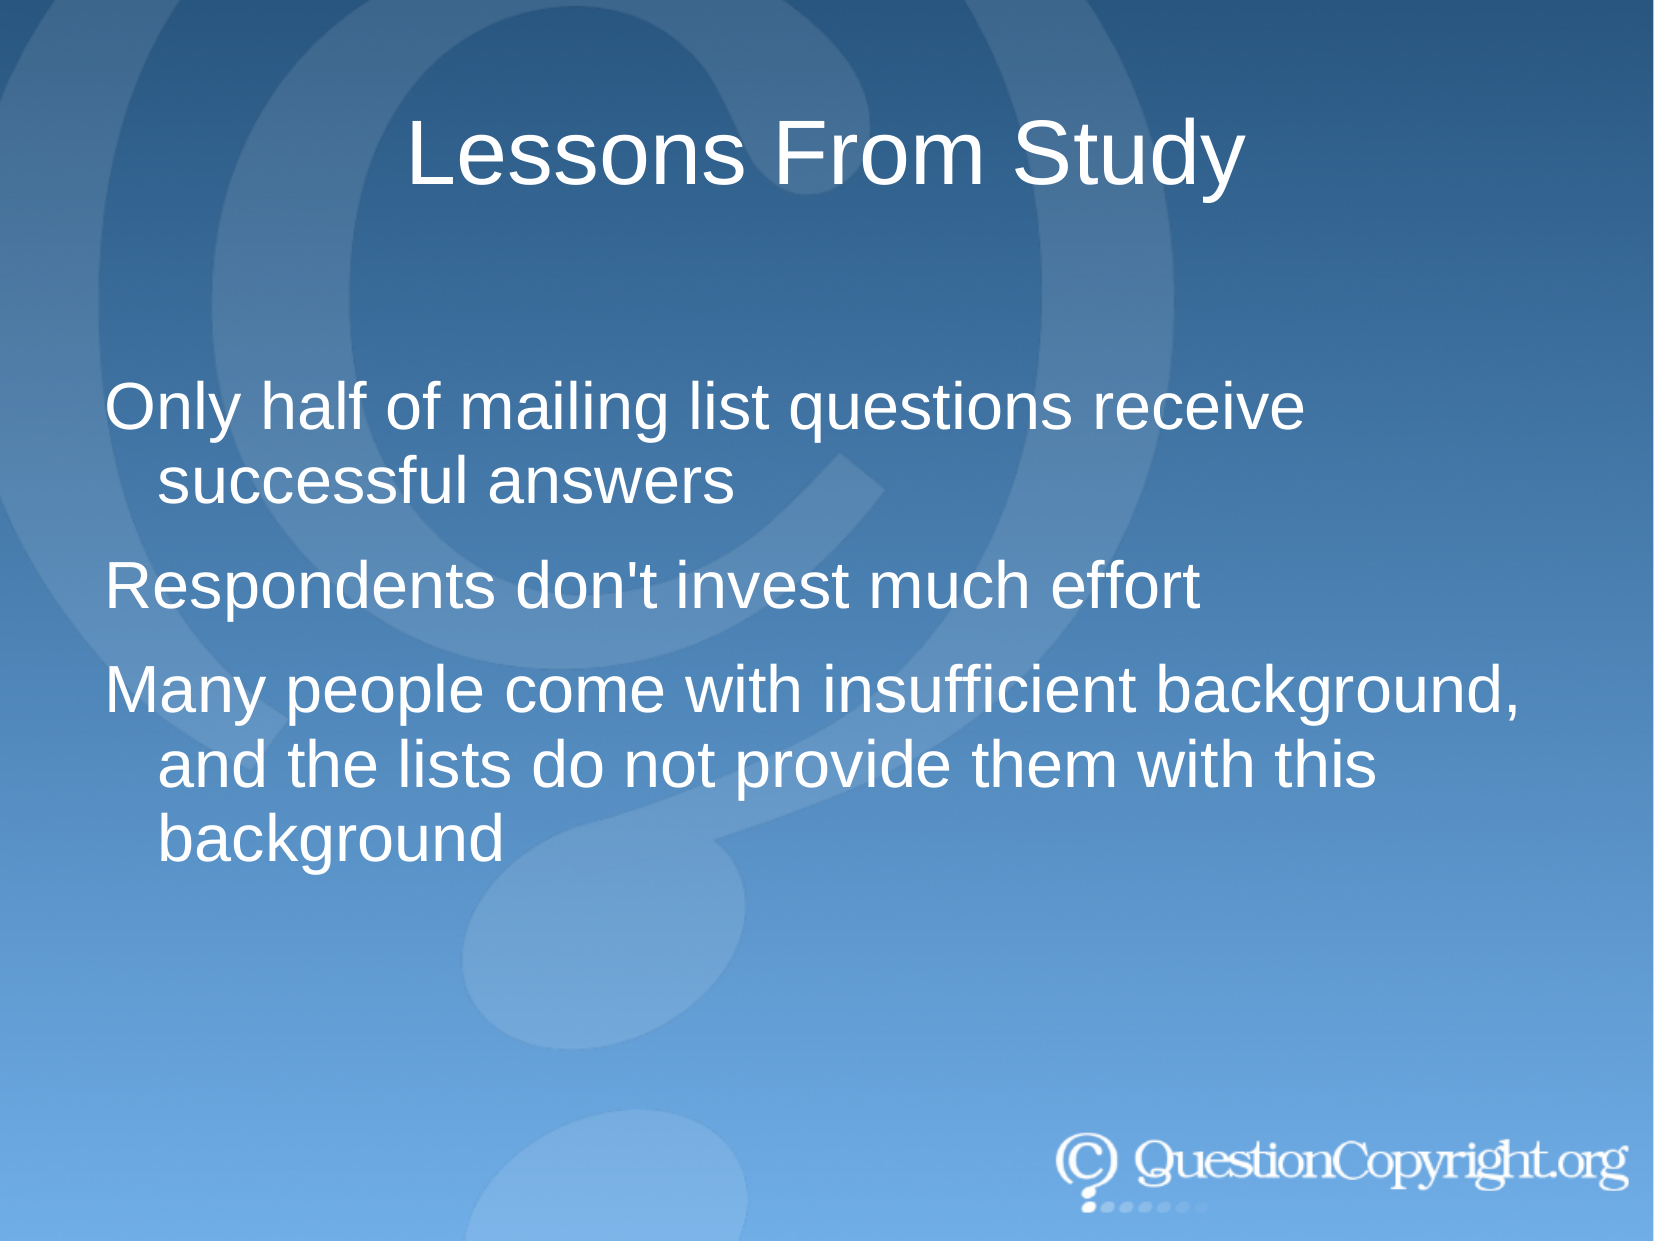

# Lessons From Study
Only half of mailing list questions receive successful answers
Respondents don't invest much effort
Many people come with insufficient background, and the lists do not provide them with this background